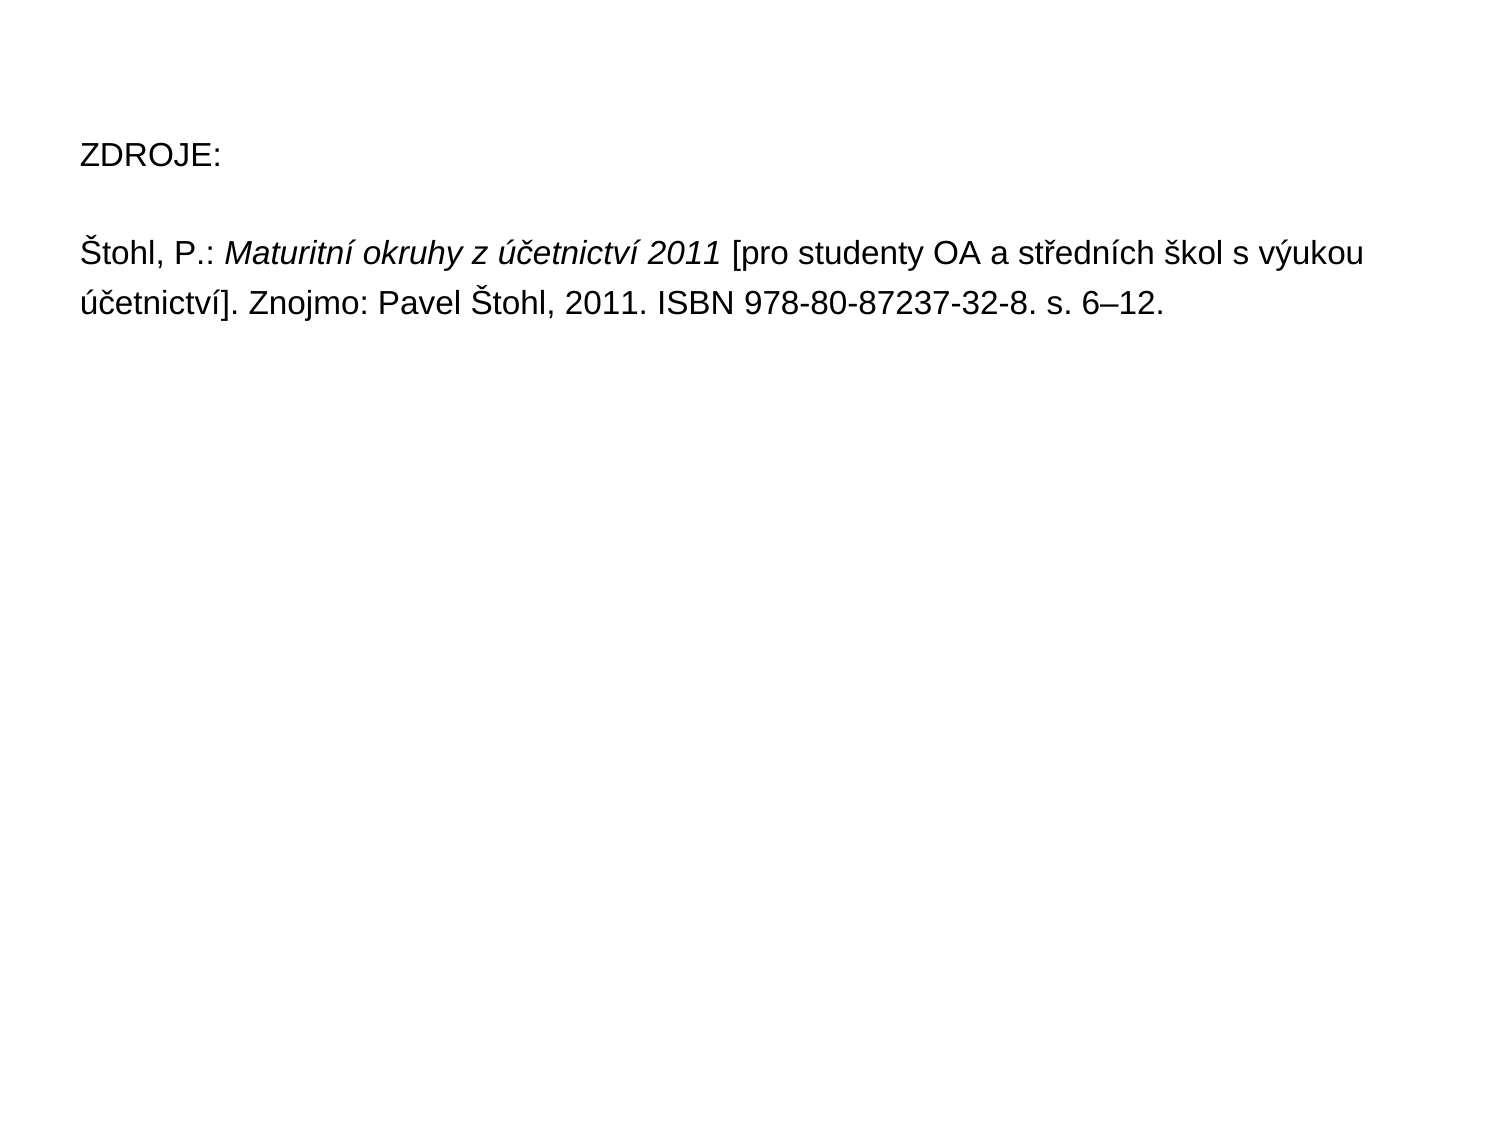

# ZDROJE:
Štohl, P.: Maturitní okruhy z účetnictví 2011 [pro studenty OA a středních škol s výukou
účetnictví]. Znojmo: Pavel Štohl, 2011. ISBN 978-80-87237-32-8. s. 6–12.